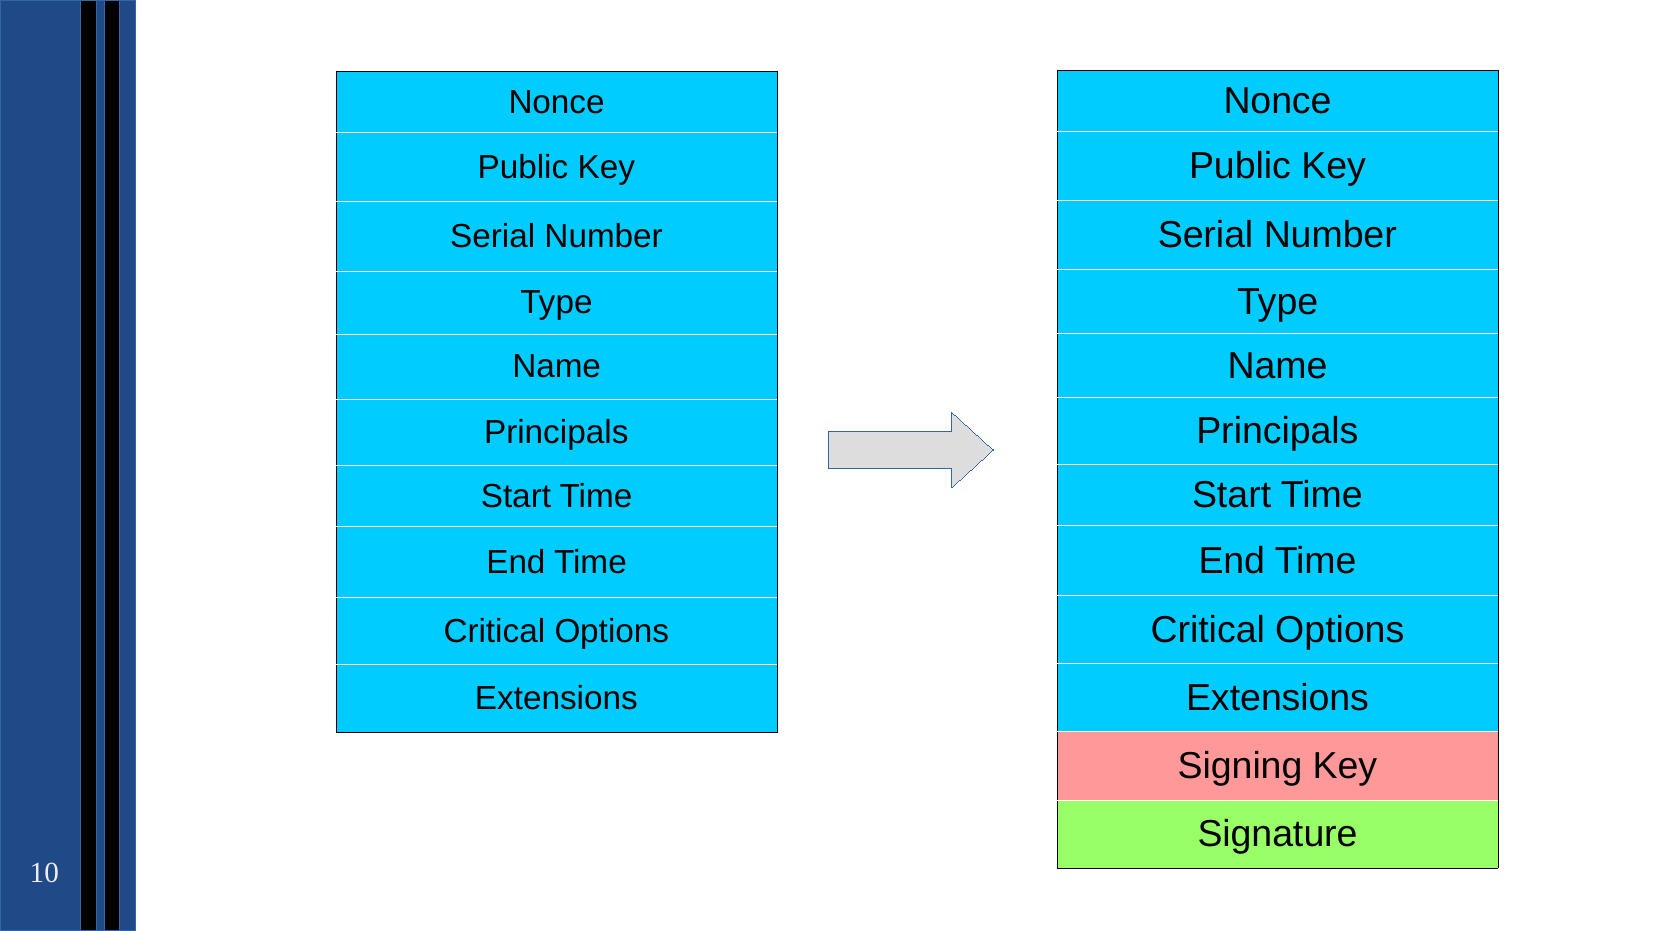

| Nonce |
| --- |
| Public Key |
| Serial Number |
| Type |
| Name |
| Principals |
| Start Time |
| End Time |
| Critical Options |
| Extensions |
| Signing Key |
| Signature |
| Nonce |
| --- |
| Public Key |
| Serial Number |
| Type |
| Name |
| Principals |
| Start Time |
| End Time |
| Critical Options |
| Extensions |
10